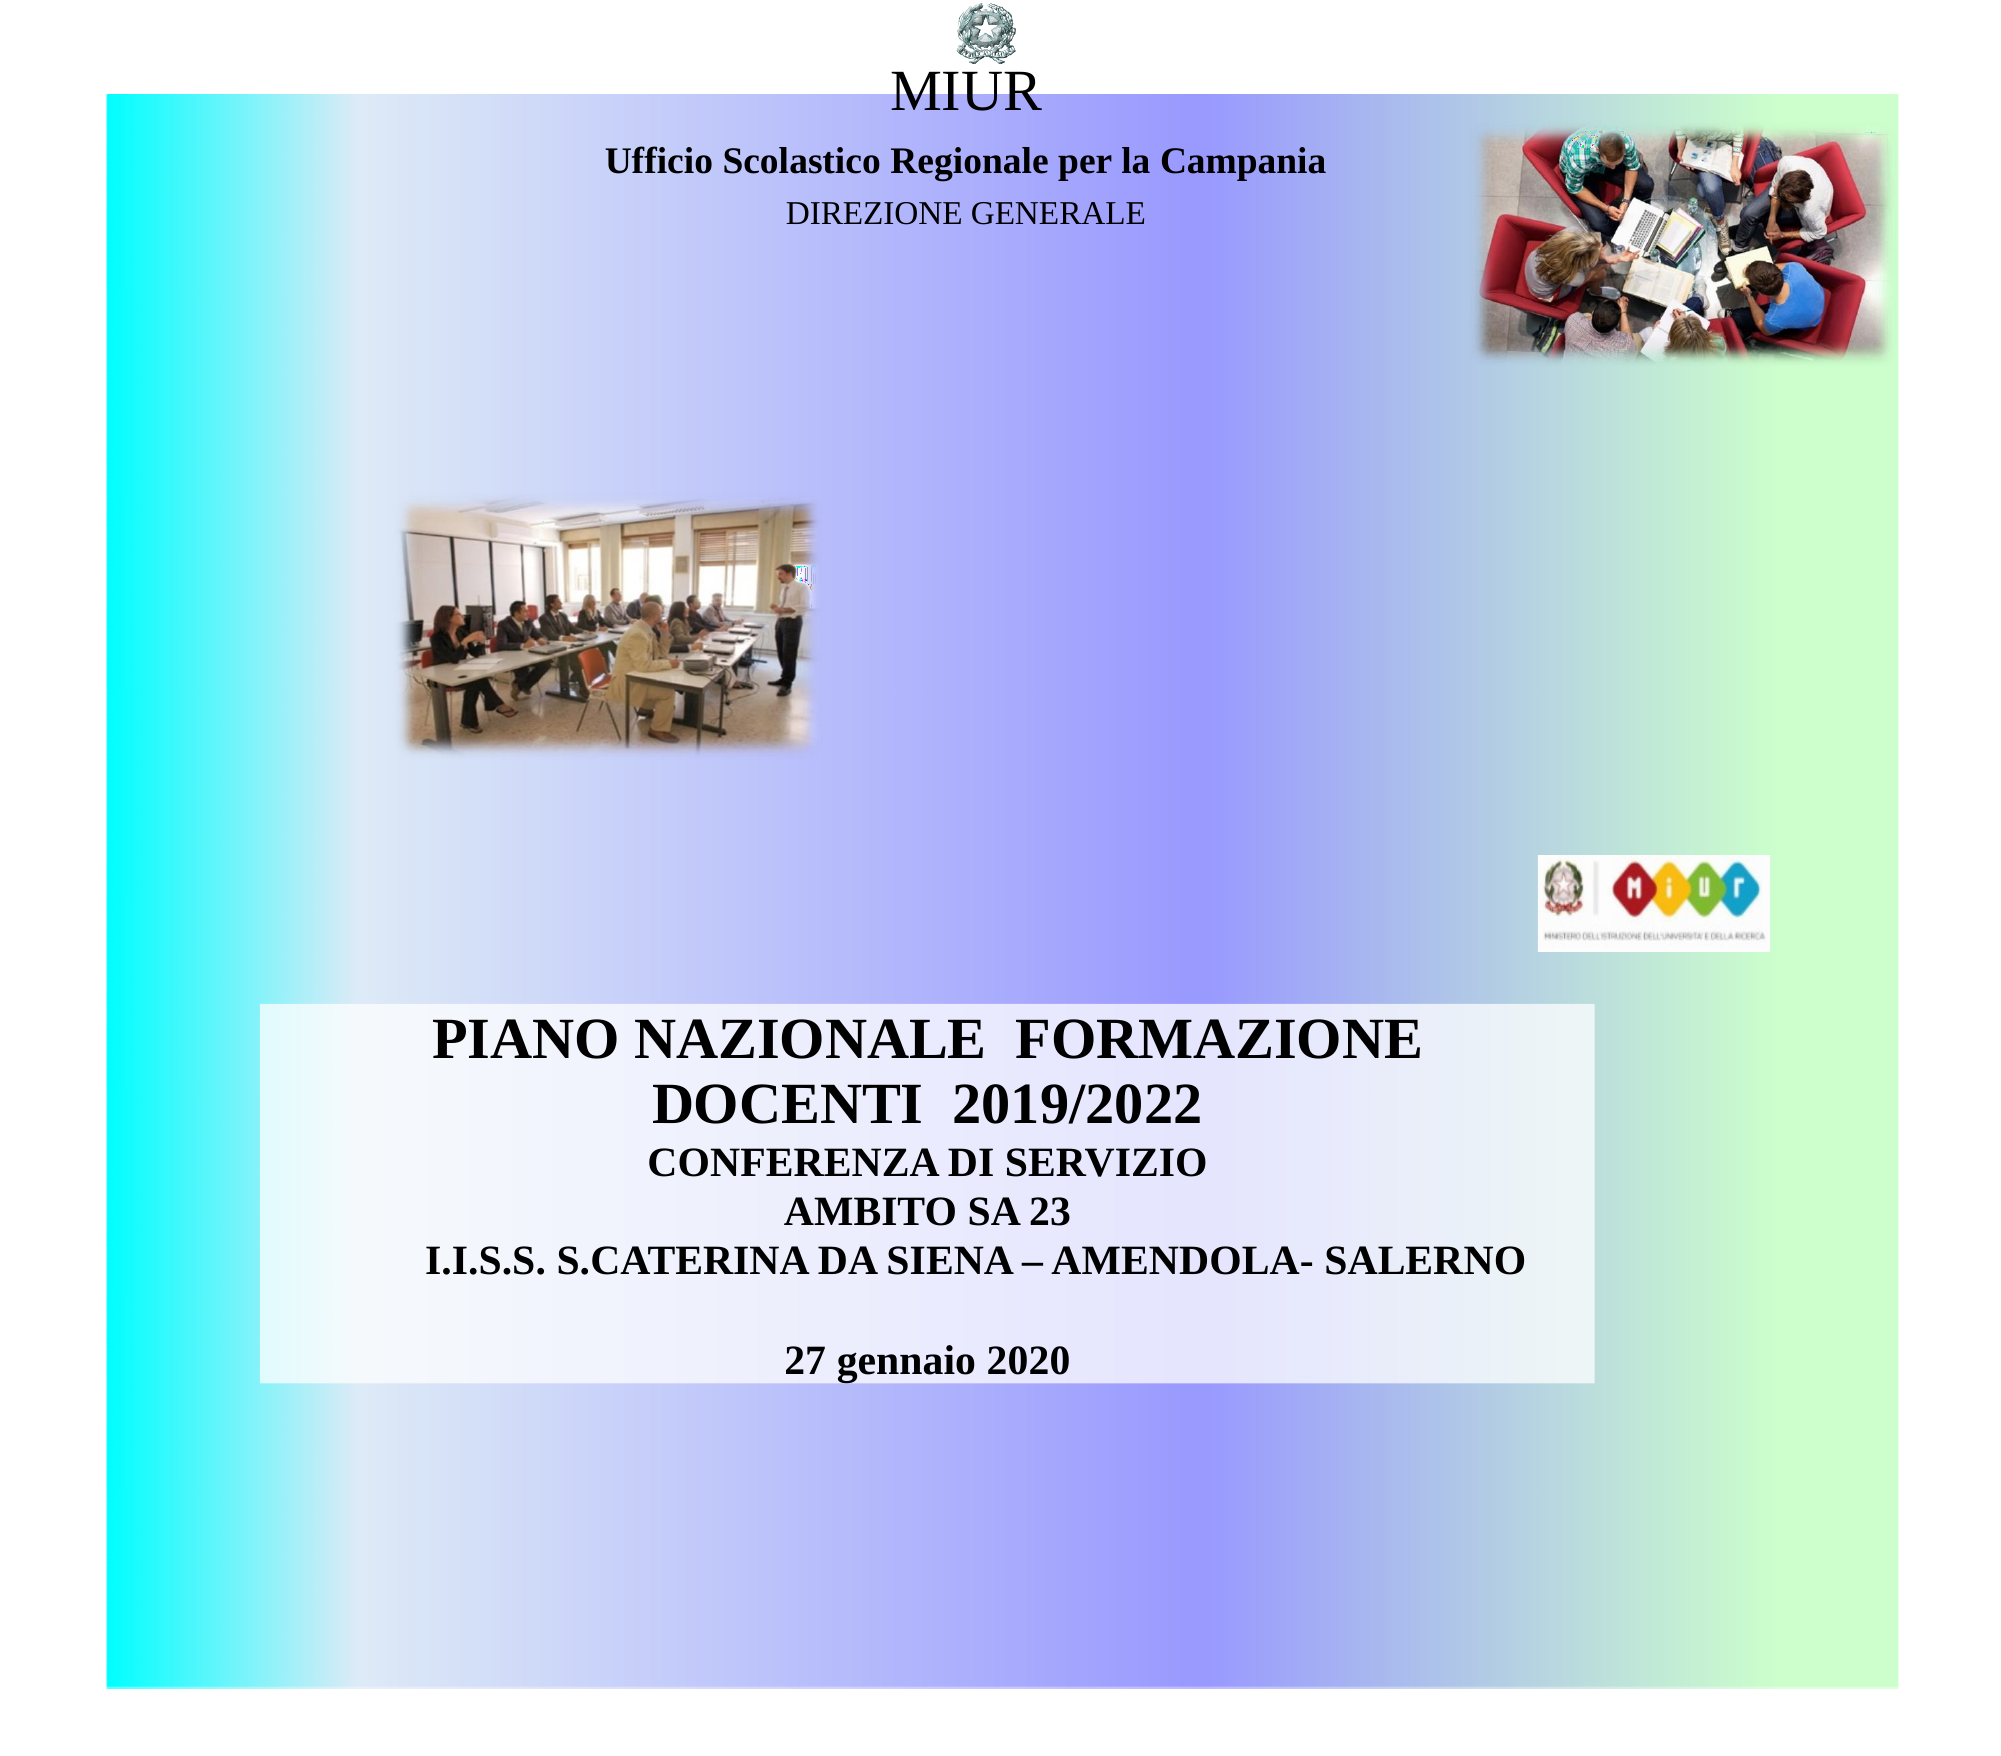

# MIUR
Ufficio Scolastico Regionale per la Campania
DIREZIONE GENERALE
PIANO NAZIONALE FORMAZIONE DOCENTI 2019/2022
CONFERENZA DI SERVIZIO
AMBITO SA 23
I.I.S.S. S.CATERINA DA SIENA – AMENDOLA- SALERNO
27 gennaio 2020